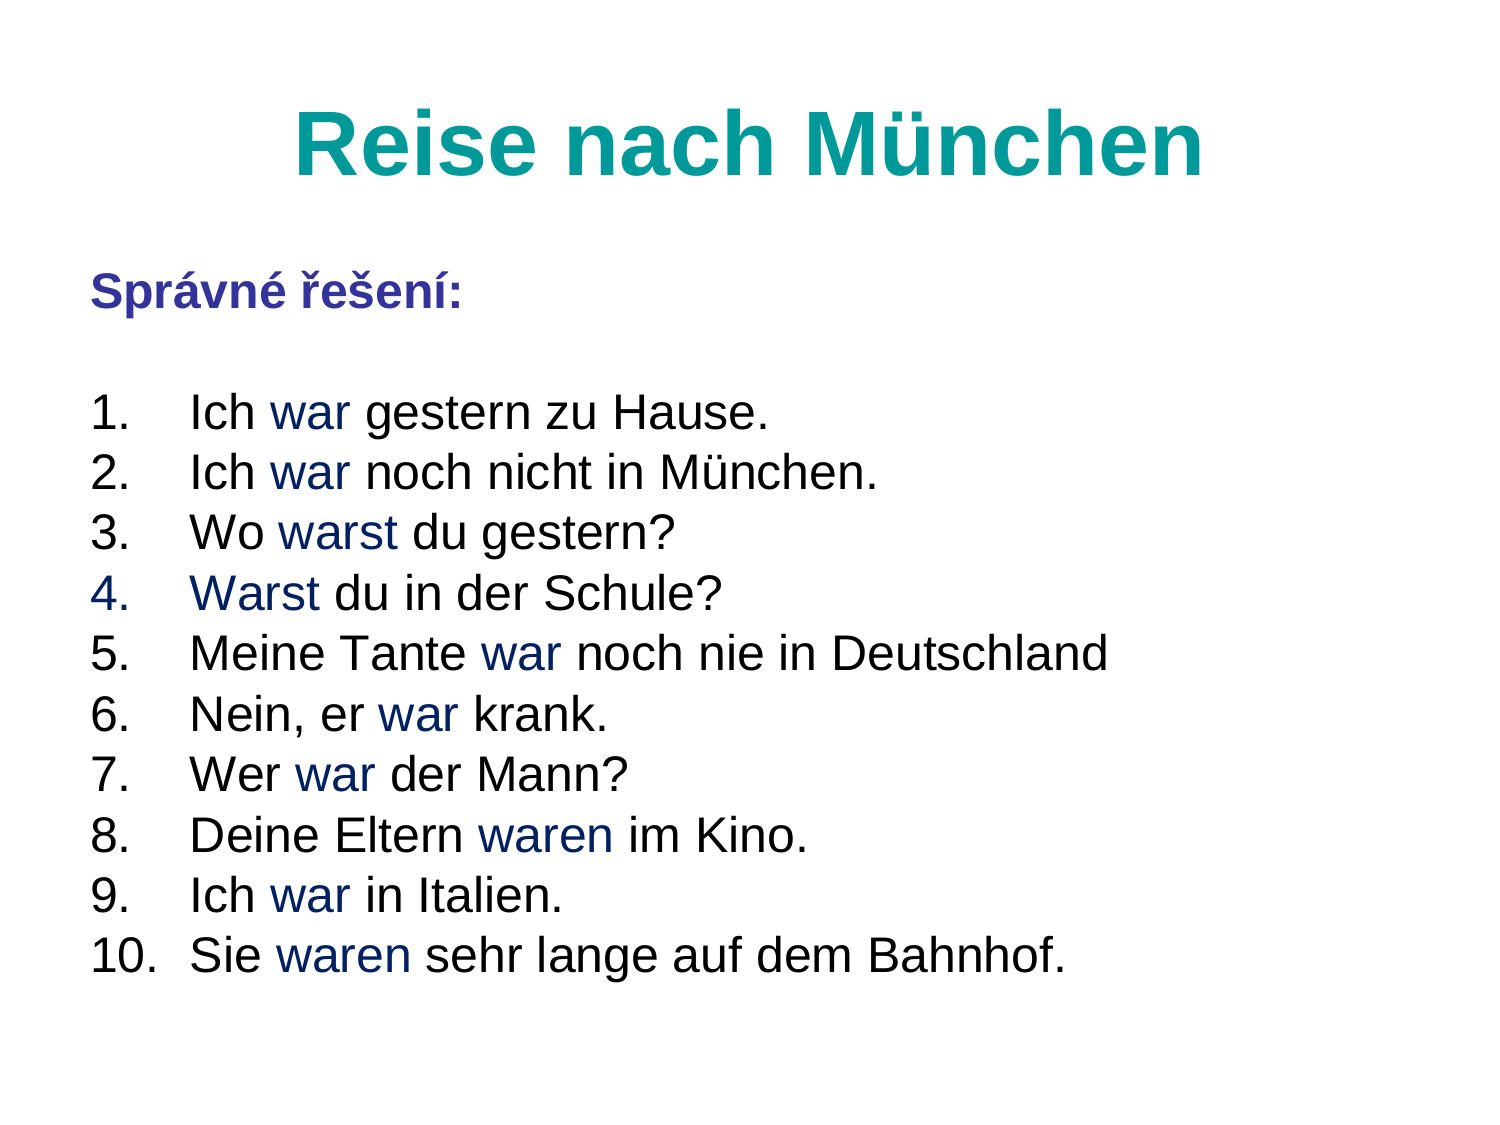

# Reise nach München
Správné řešení:
Ich war gestern zu Hause.
Ich war noch nicht in München.
Wo warst du gestern?
Warst du in der Schule?
Meine Tante war noch nie in Deutschland
Nein, er war krank.
Wer war der Mann?
Deine Eltern waren im Kino.
Ich war in Italien.
Sie waren sehr lange auf dem Bahnhof.